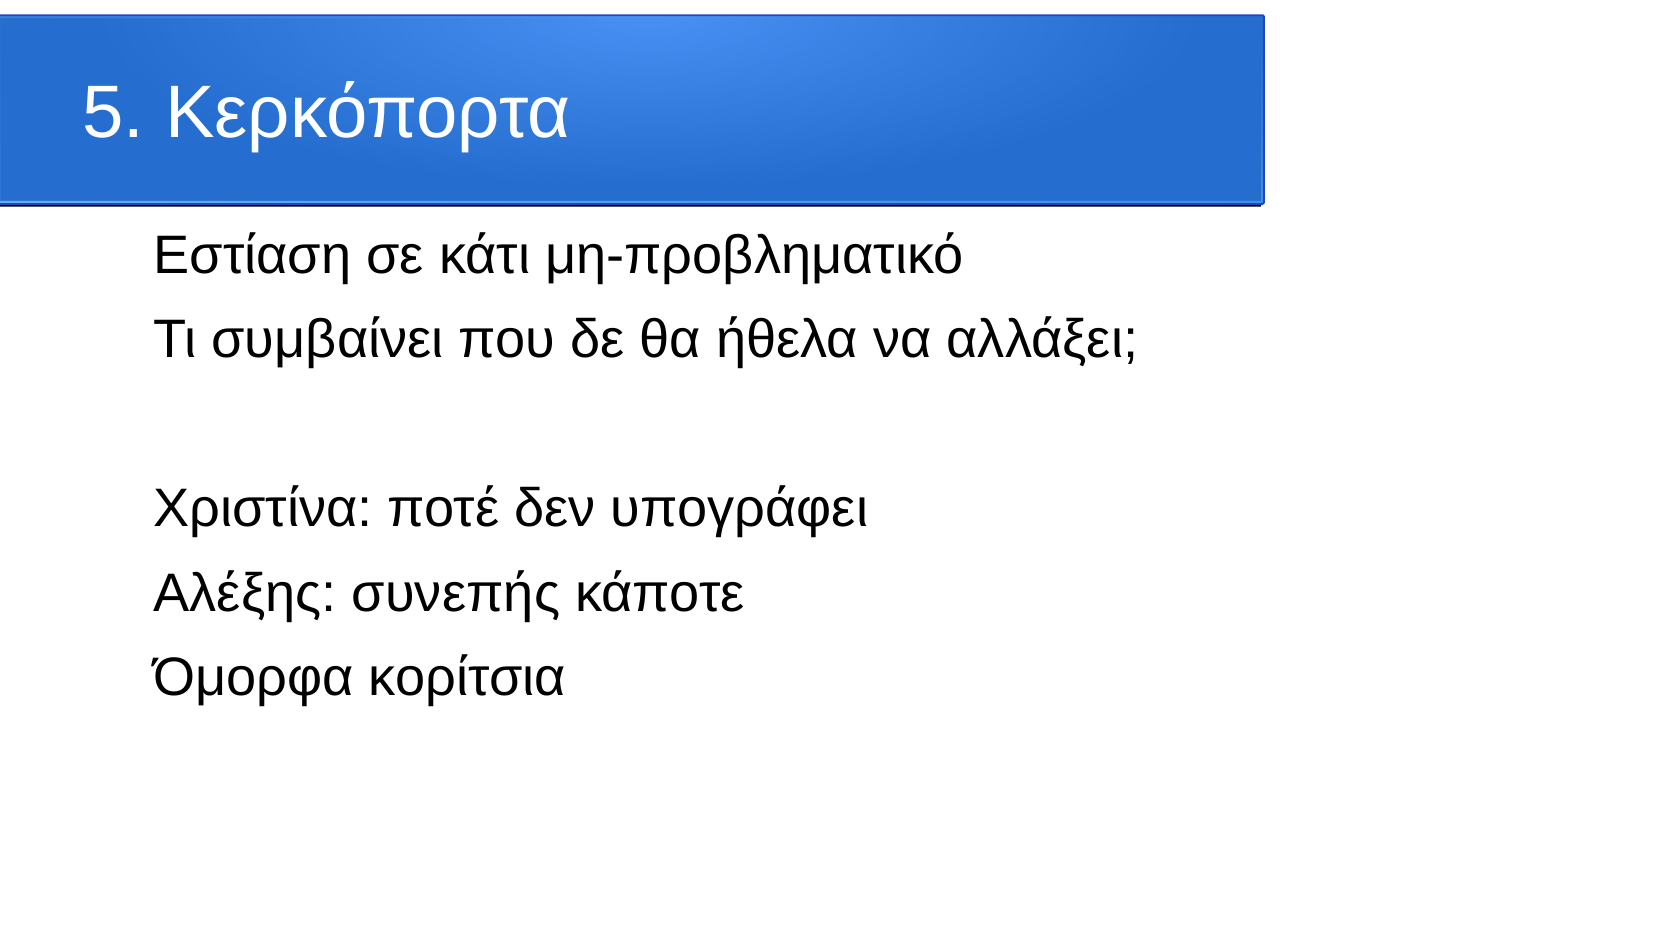

# 5. Κερκόπορτα
Εστίαση σε κάτι μη-προβληματικό
Τι συμβαίνει που δε θα ήθελα να αλλάξει;
Χριστίνα: ποτέ δεν υπογράφει
Αλέξης: συνεπής κάποτε
Όμορφα κορίτσια